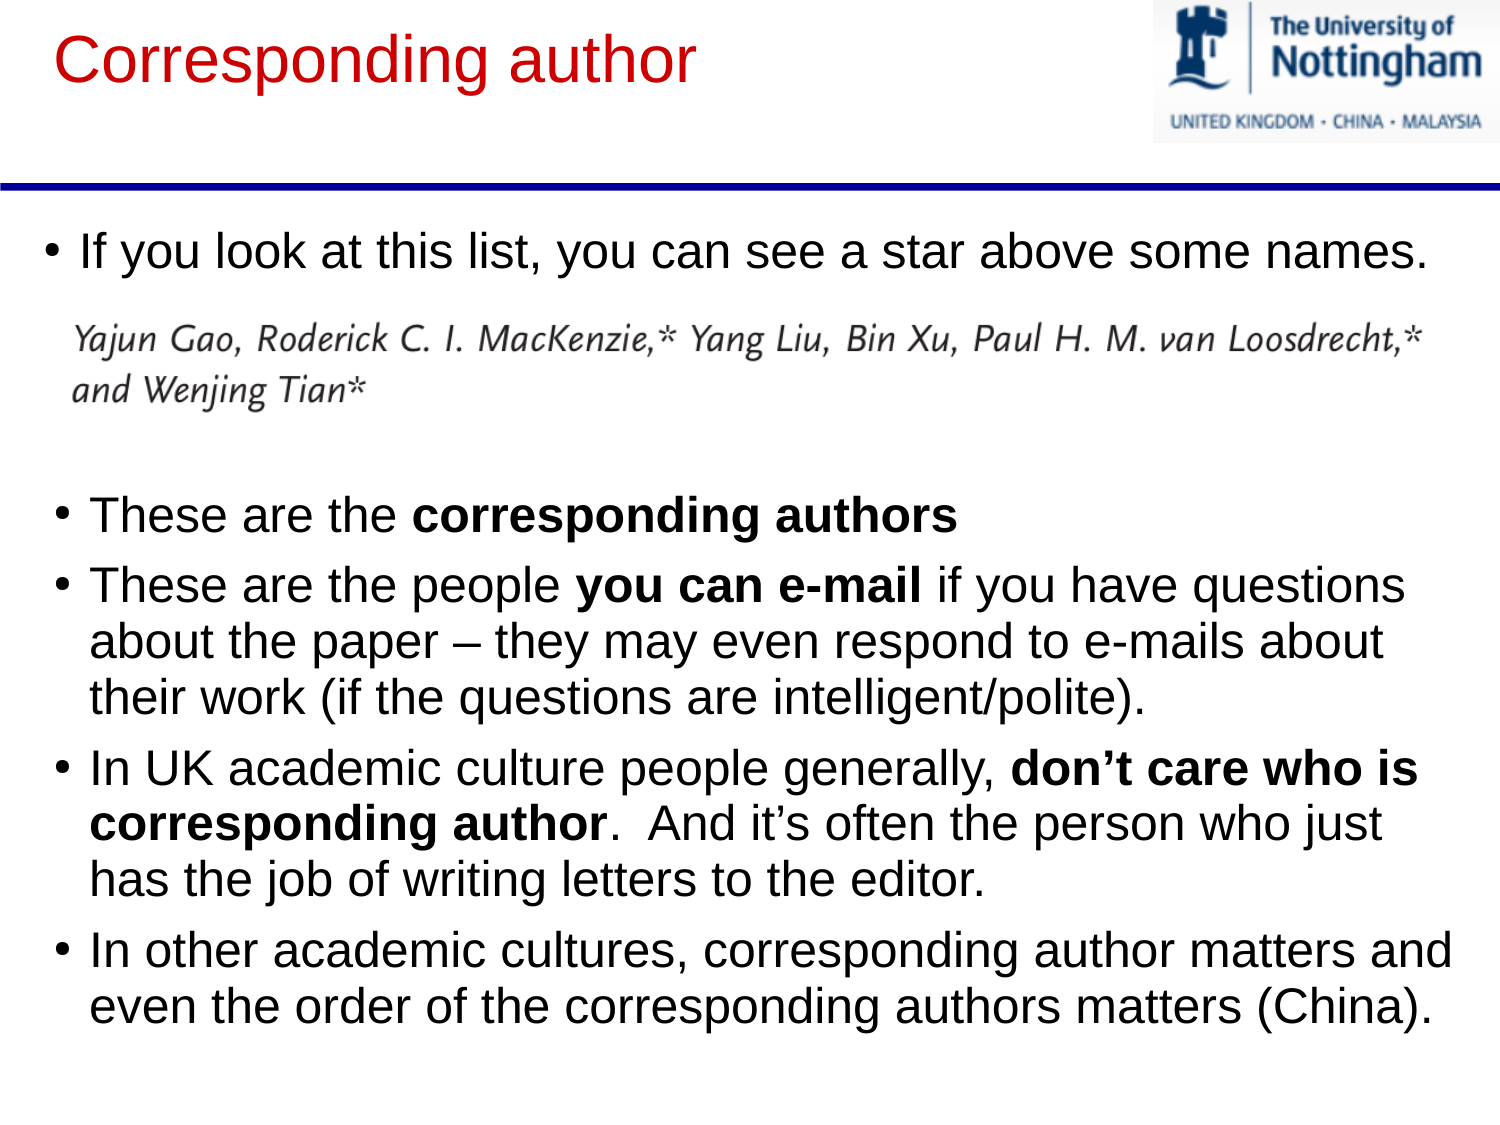

Corresponding author
If you look at this list, you can see a star above some names.
These are the corresponding authors
These are the people you can e-mail if you have questions about the paper – they may even respond to e-mails about their work (if the questions are intelligent/polite).
In UK academic culture people generally, don’t care who is corresponding author. And it’s often the person who just has the job of writing letters to the editor.
In other academic cultures, corresponding author matters and even the order of the corresponding authors matters (China).